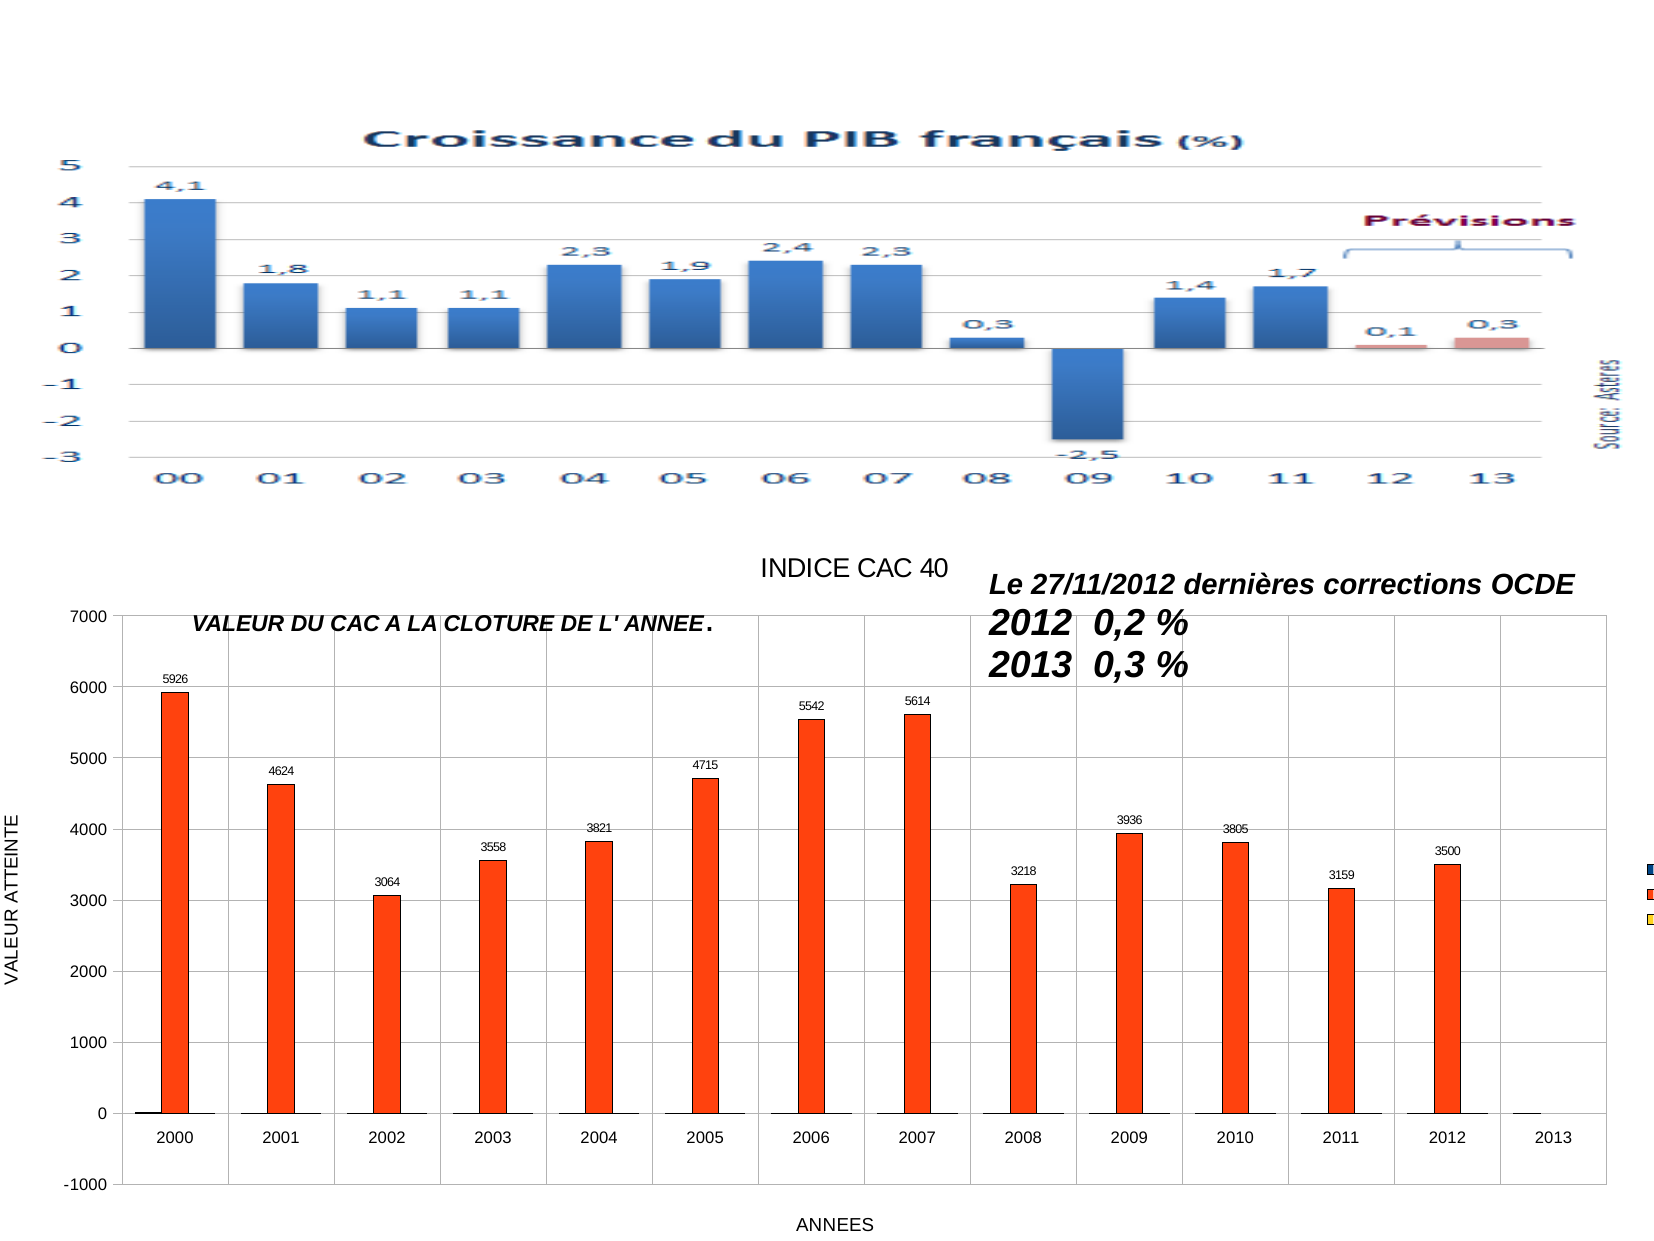

### Chart: INDICE CAC 40
| Category | 3,3 | 5958 | 51,12% |
|---|---|---|---|
| 2000 | 4.1 | 5926.0 | -0.0054 |
| 2001 | 1.8 | 4624.0 | -0.2197 |
| 2002 | 1.1 | 3064.0 | -0.3375 |
| 2003 | 1.1 | 3558.0 | 0.1612 |
| 2004 | 2.3 | 3821.0 | 0.074 |
| 2005 | 1.9 | 4715.0 | 0.234 |
| 2006 | 2.4 | 5542.0 | 0.1753 |
| 2007 | 2.3 | 5614.0 | 0.0131 |
| 2008 | 0.3 | 3218.0 | -0.4268 |
| 2009 | -2.5 | 3936.0 | 0.2232 |
| 2010 | 1.4 | 3805.0 | -0.0334 |
| 2011 | 1.7 | 3159.0 | -0.1695 |
| 2012 | 0.1 | 3500.0 | 0.108 |
| 2013 | 0.3 | None | None |Le 27/11/2012 dernières corrections OCDE
2012 0,2 %
2013 0,3 %
VALEUR DU CAC A LA CLOTURE DE L' ANNEE.